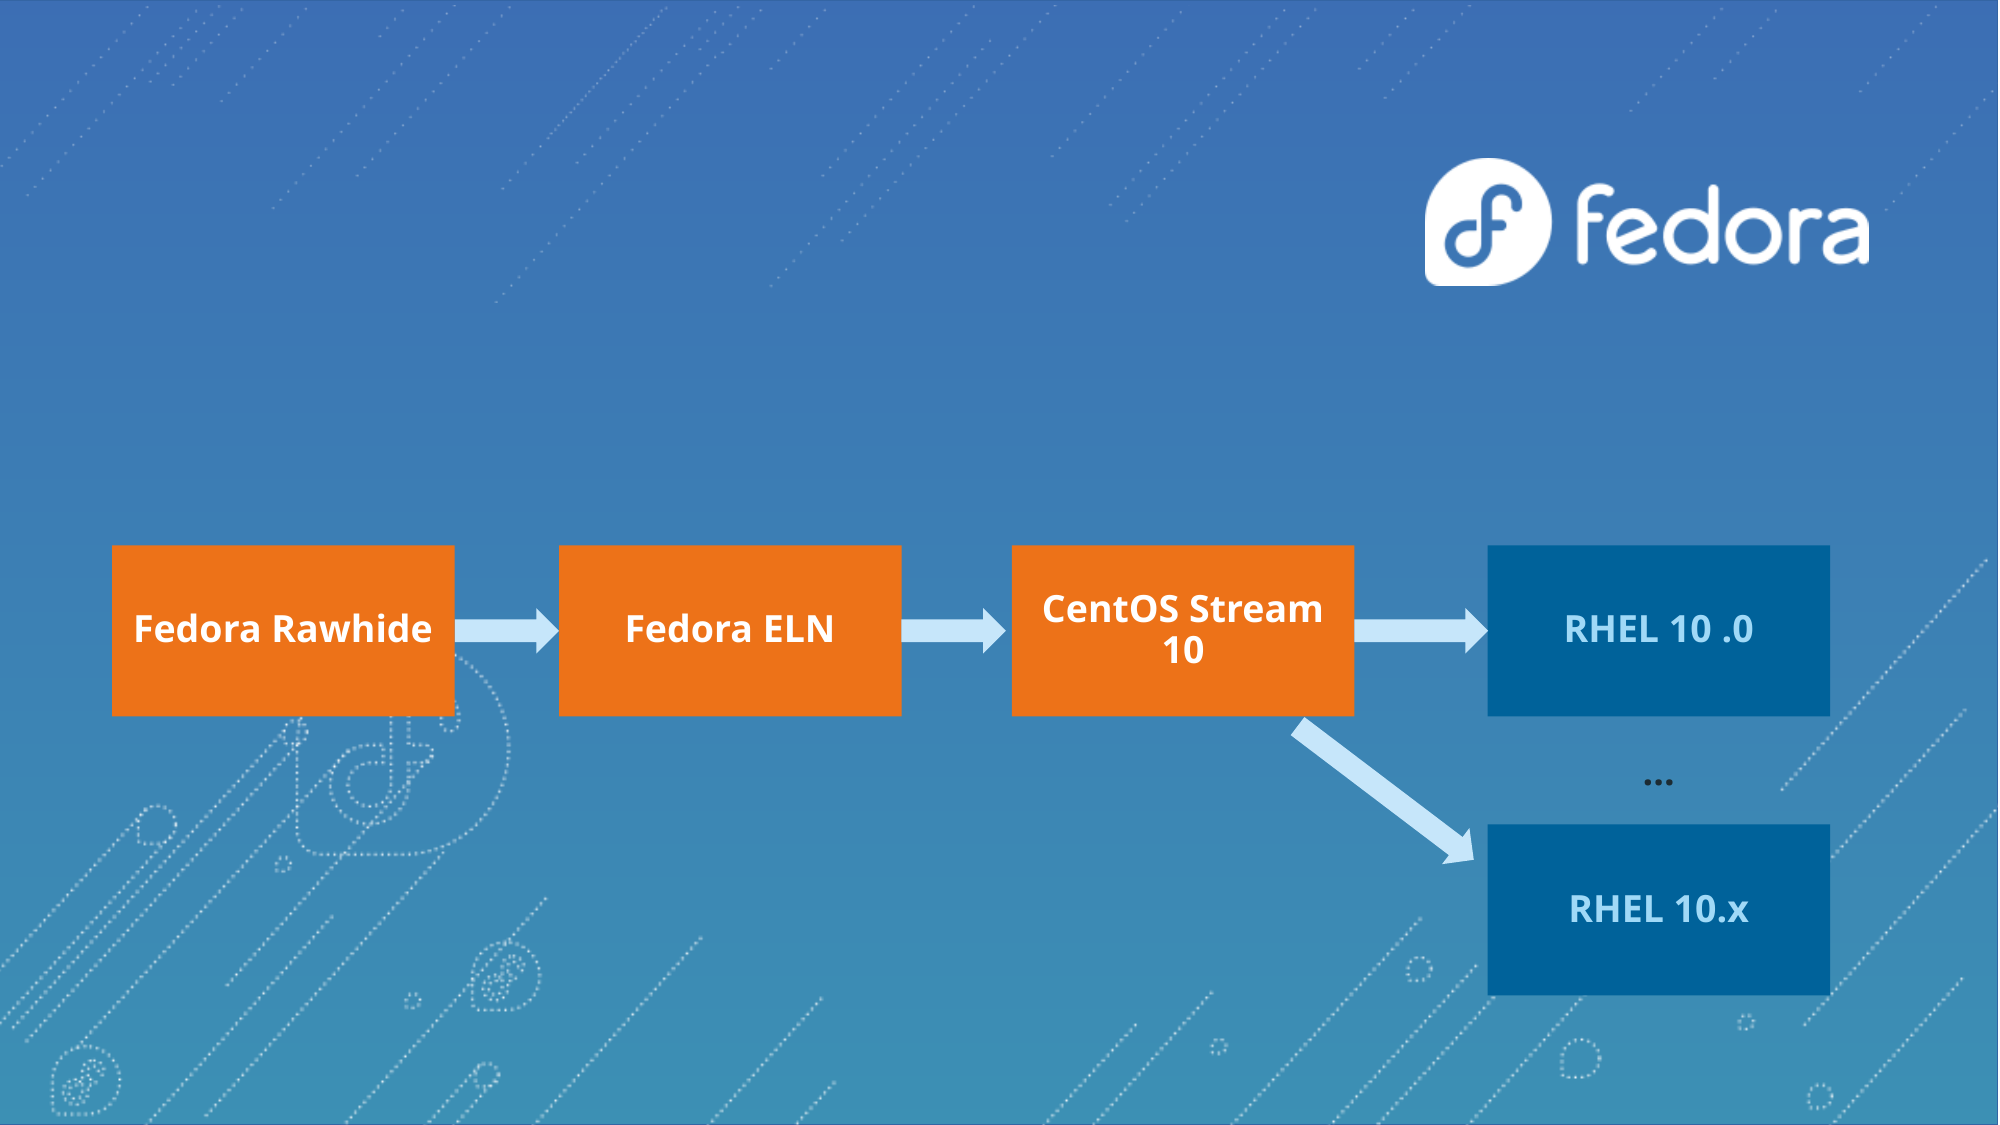

#
Fedora Rawhide
Fedora ELN
CentOS Stream 10
RHEL 10 .0
...
RHEL 10.x